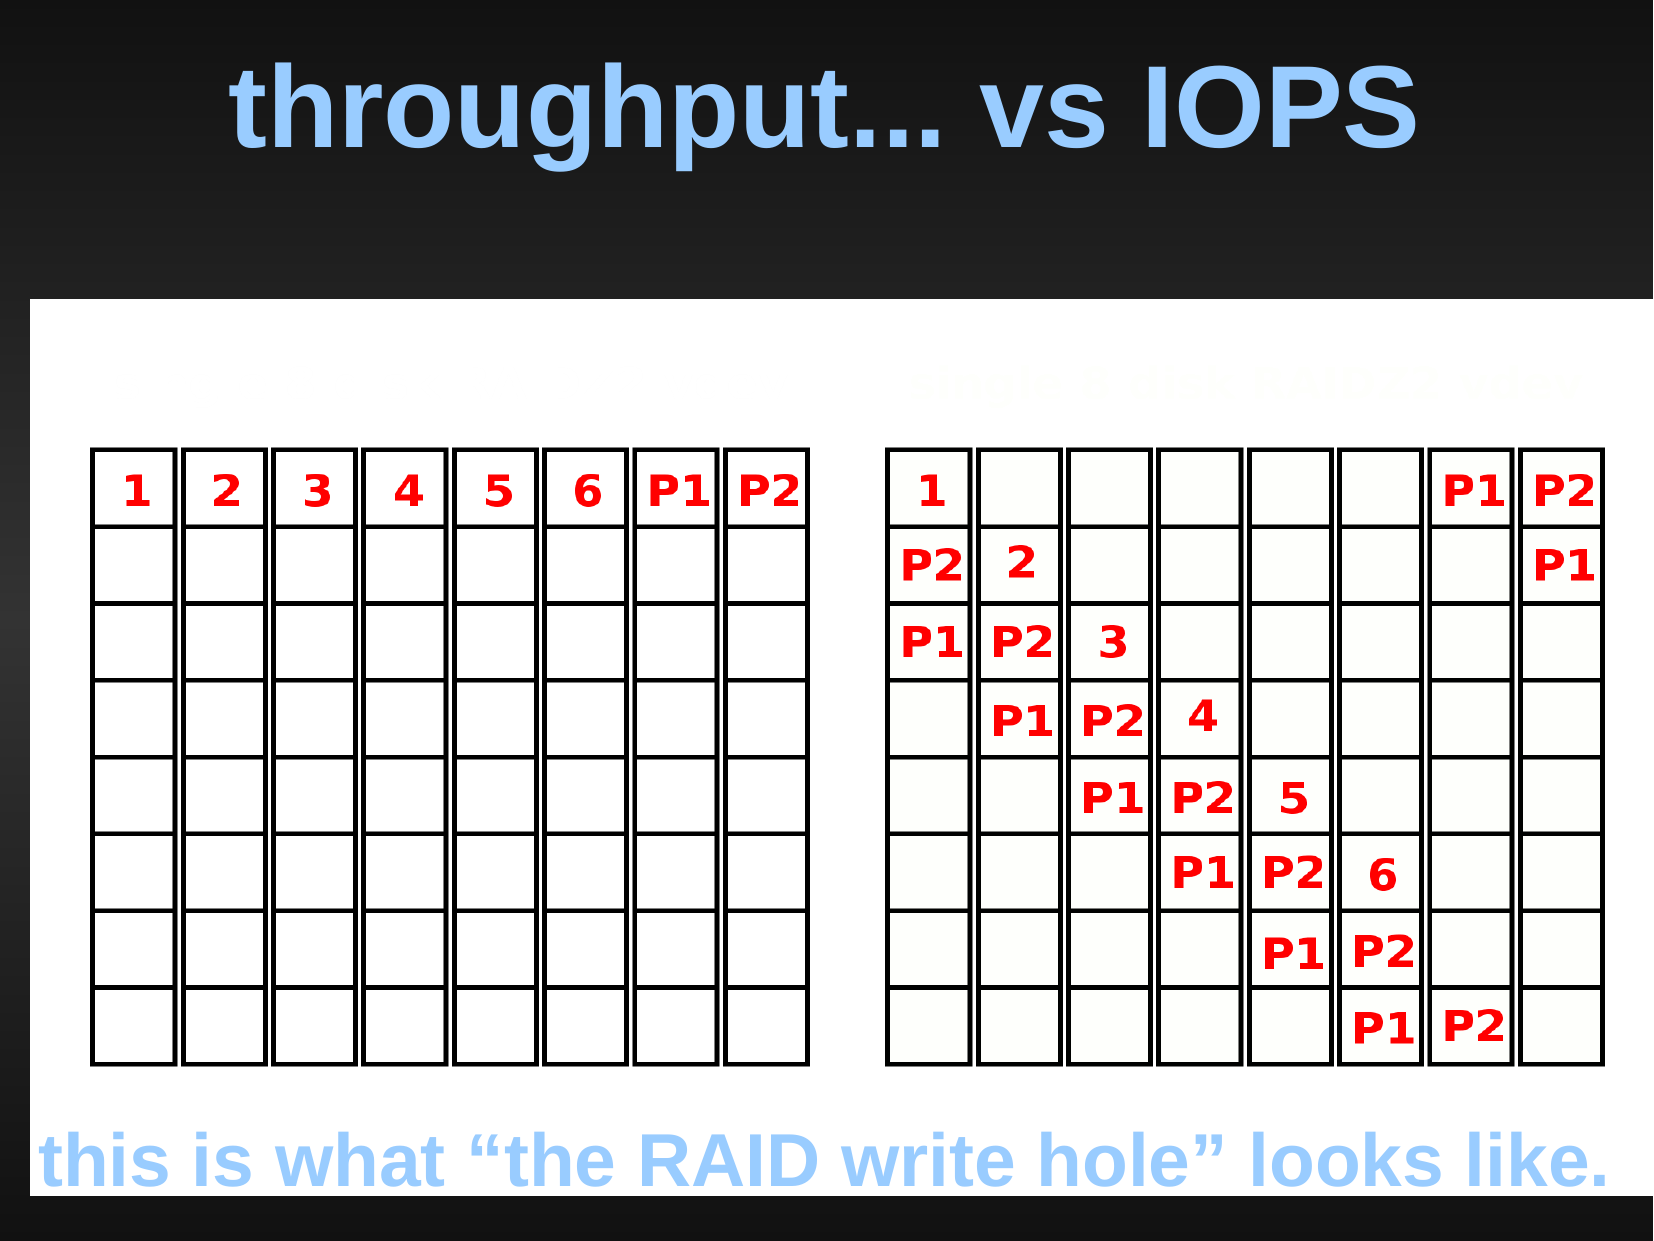

# throughput... vs IOPS
this is what “the RAID write hole” looks like.